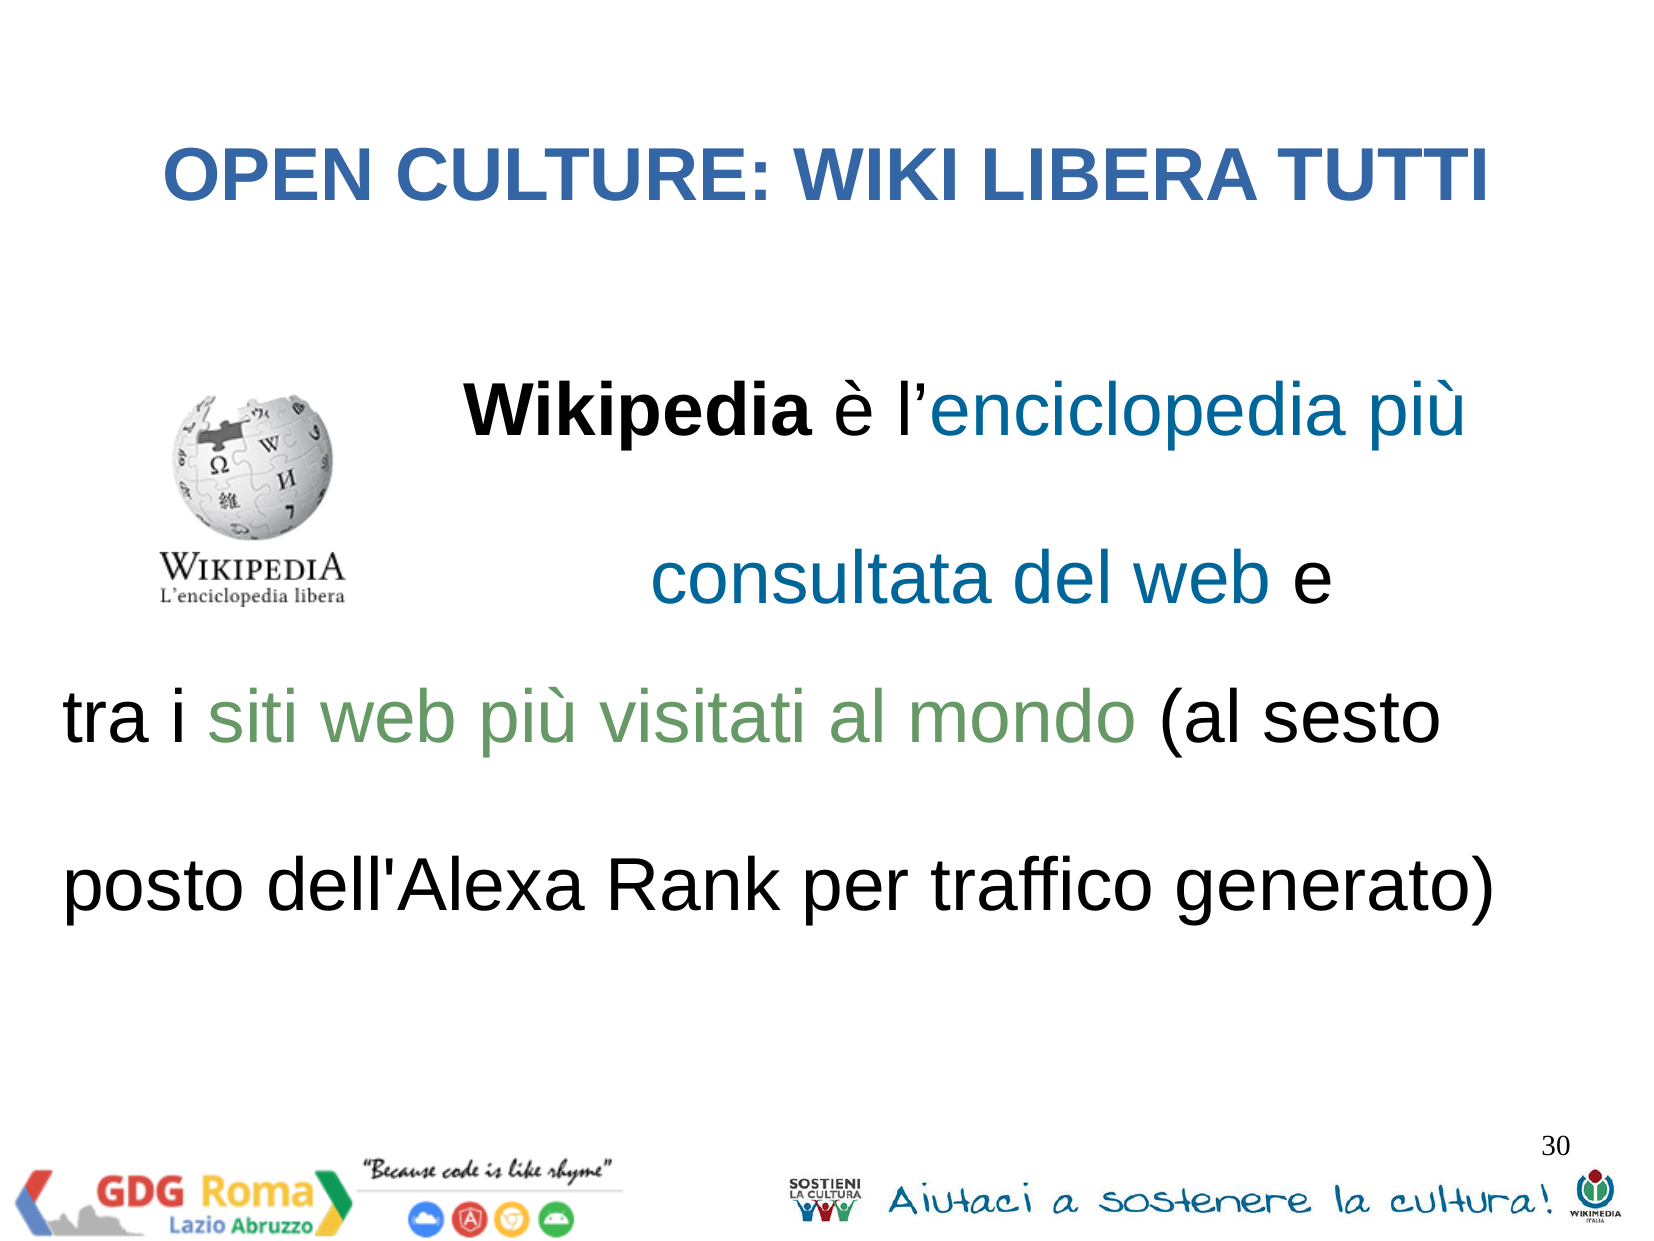

# OPEN CULTURE: WIKI LIBERA TUTTI
Wikipedia è l’enciclopedia più
 consultata del web e
tra i siti web più visitati al mondo (al sesto
posto dell'Alexa Rank per traffico generato)
30